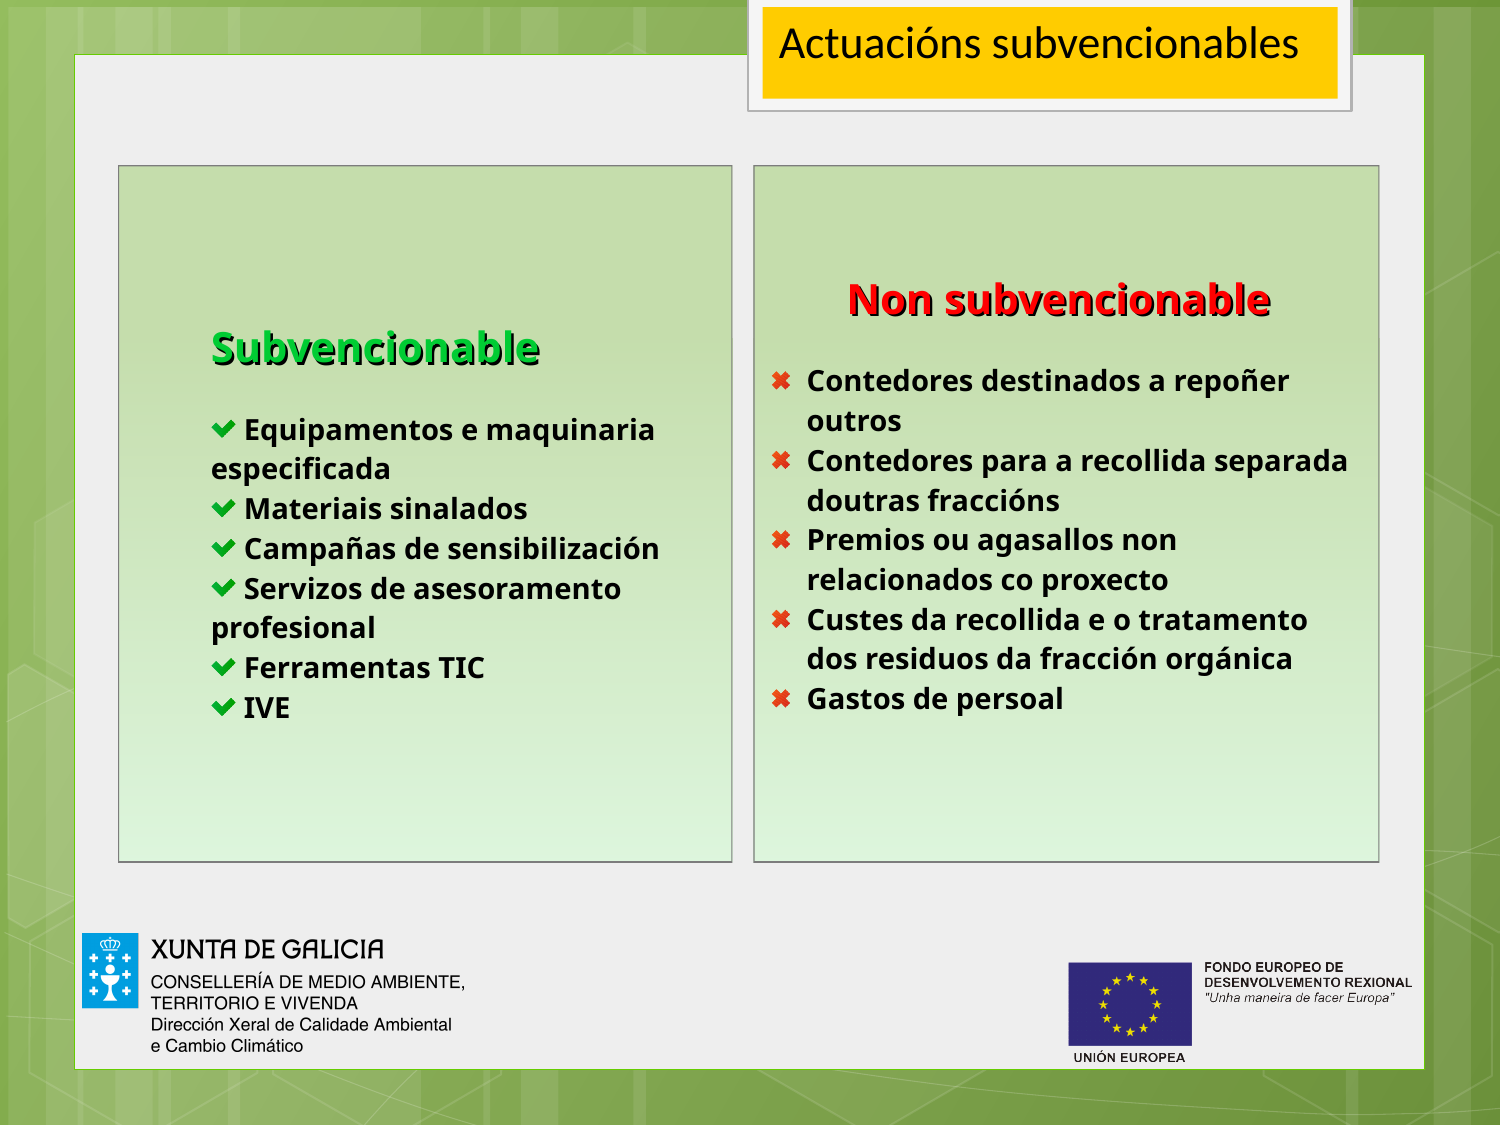

Actuacións subvencionables
Subvencionable
 Equipamentos e maquinaria especificada
 Materiais sinalados
 Campañas de sensibilización
 Servizos de asesoramento profesional
 Ferramentas TIC
 IVE
Non subvencionable
Contedores destinados a repoñer outros
Contedores para a recollida separada doutras fraccións
Premios ou agasallos non relacionados co proxecto
Custes da recollida e o tratamento dos residuos da fracción orgánica
Gastos de persoal